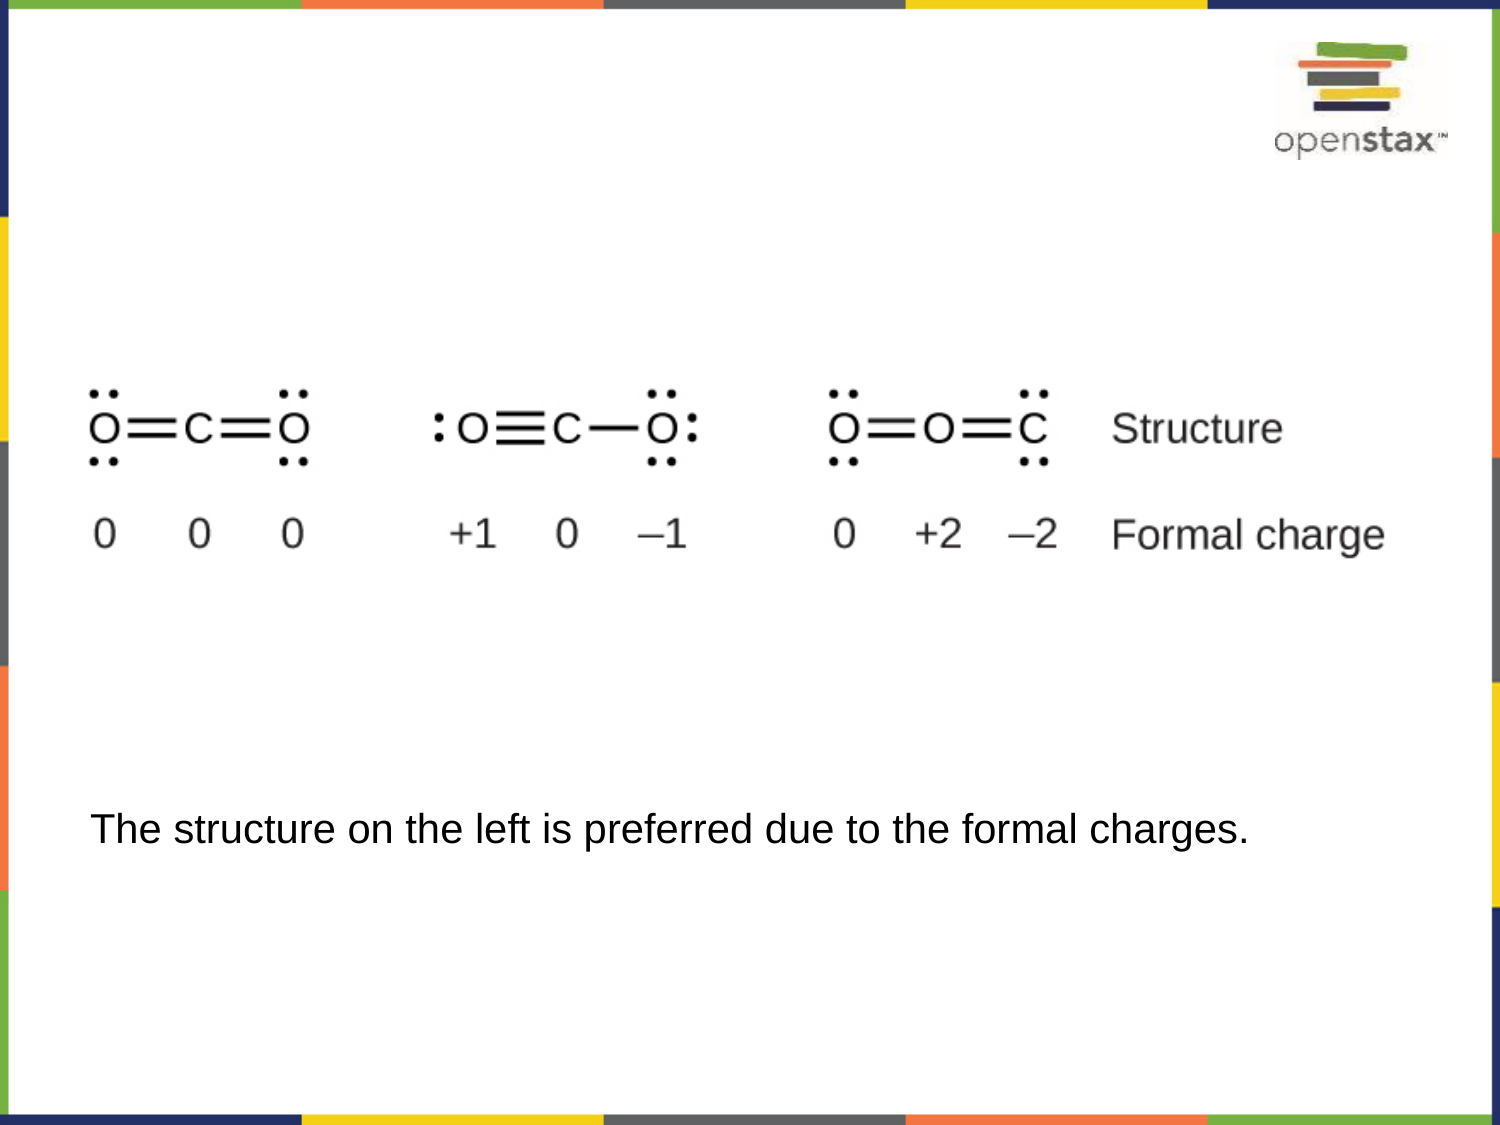

# The structure on the left is preferred due to the formal charges.